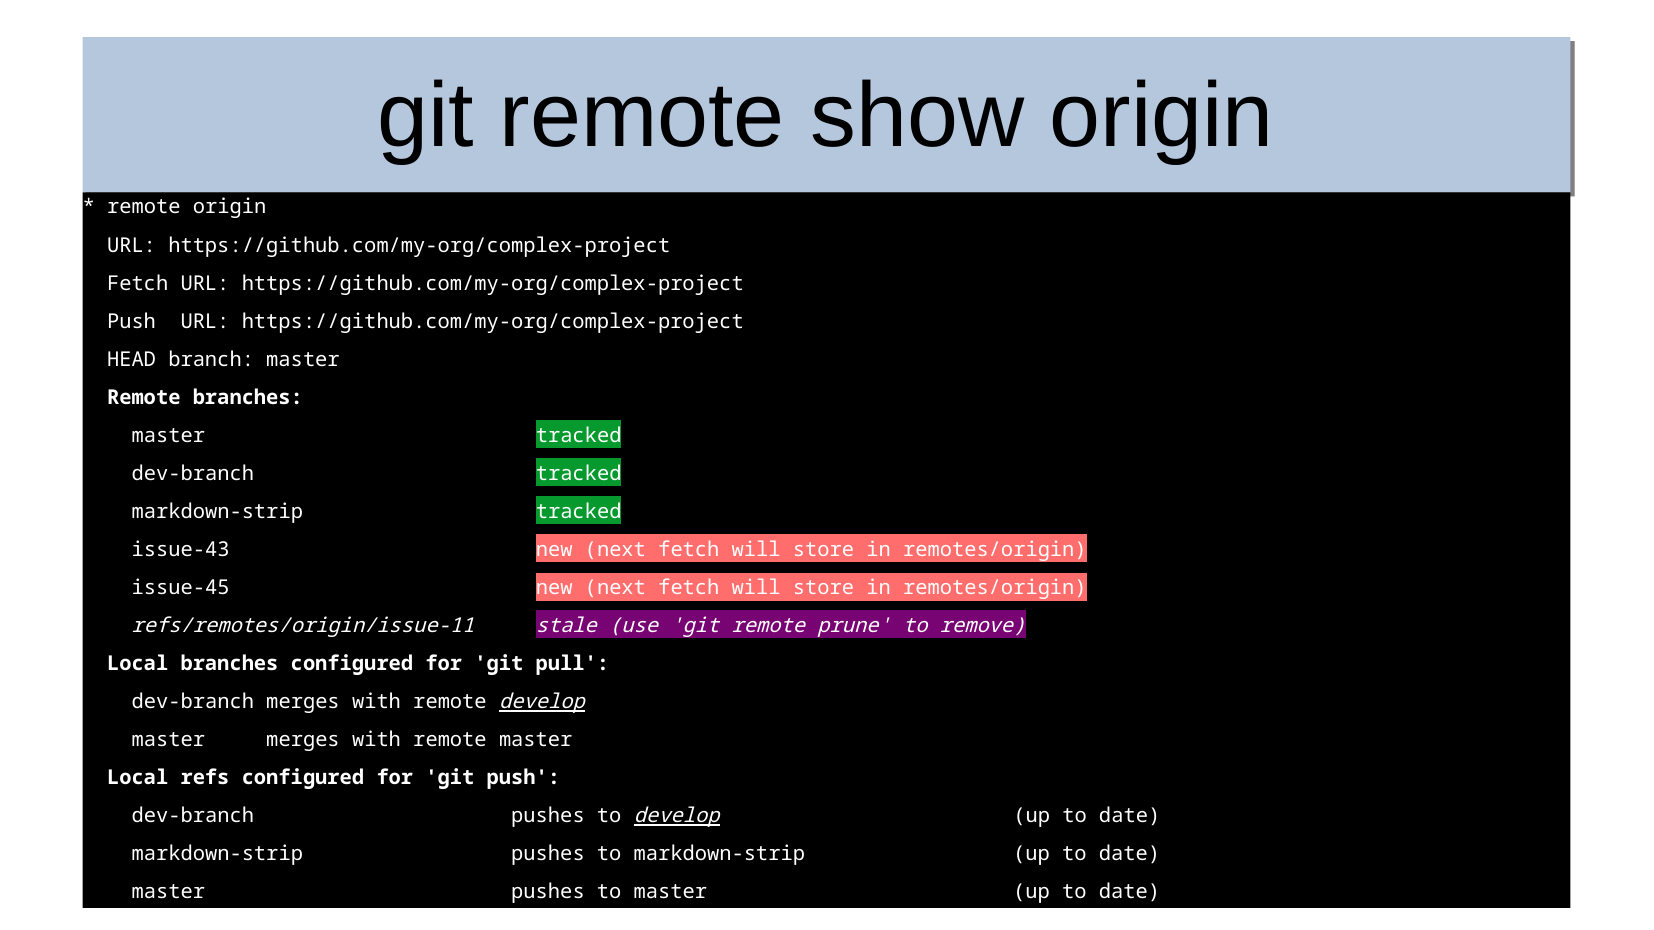

# git remote show origin
* remote origin
 URL: https://github.com/my-org/complex-project
 Fetch URL: https://github.com/my-org/complex-project
 Push URL: https://github.com/my-org/complex-project
 HEAD branch: master
 Remote branches:
 master tracked
 dev-branch tracked
 markdown-strip tracked
 issue-43 new (next fetch will store in remotes/origin)
 issue-45 new (next fetch will store in remotes/origin)
 refs/remotes/origin/issue-11 stale (use 'git remote prune' to remove)
 Local branches configured for 'git pull':
 dev-branch merges with remote develop
 master merges with remote master
 Local refs configured for 'git push':
 dev-branch pushes to develop (up to date)
 markdown-strip pushes to markdown-strip (up to date)
 master pushes to master (up to date)